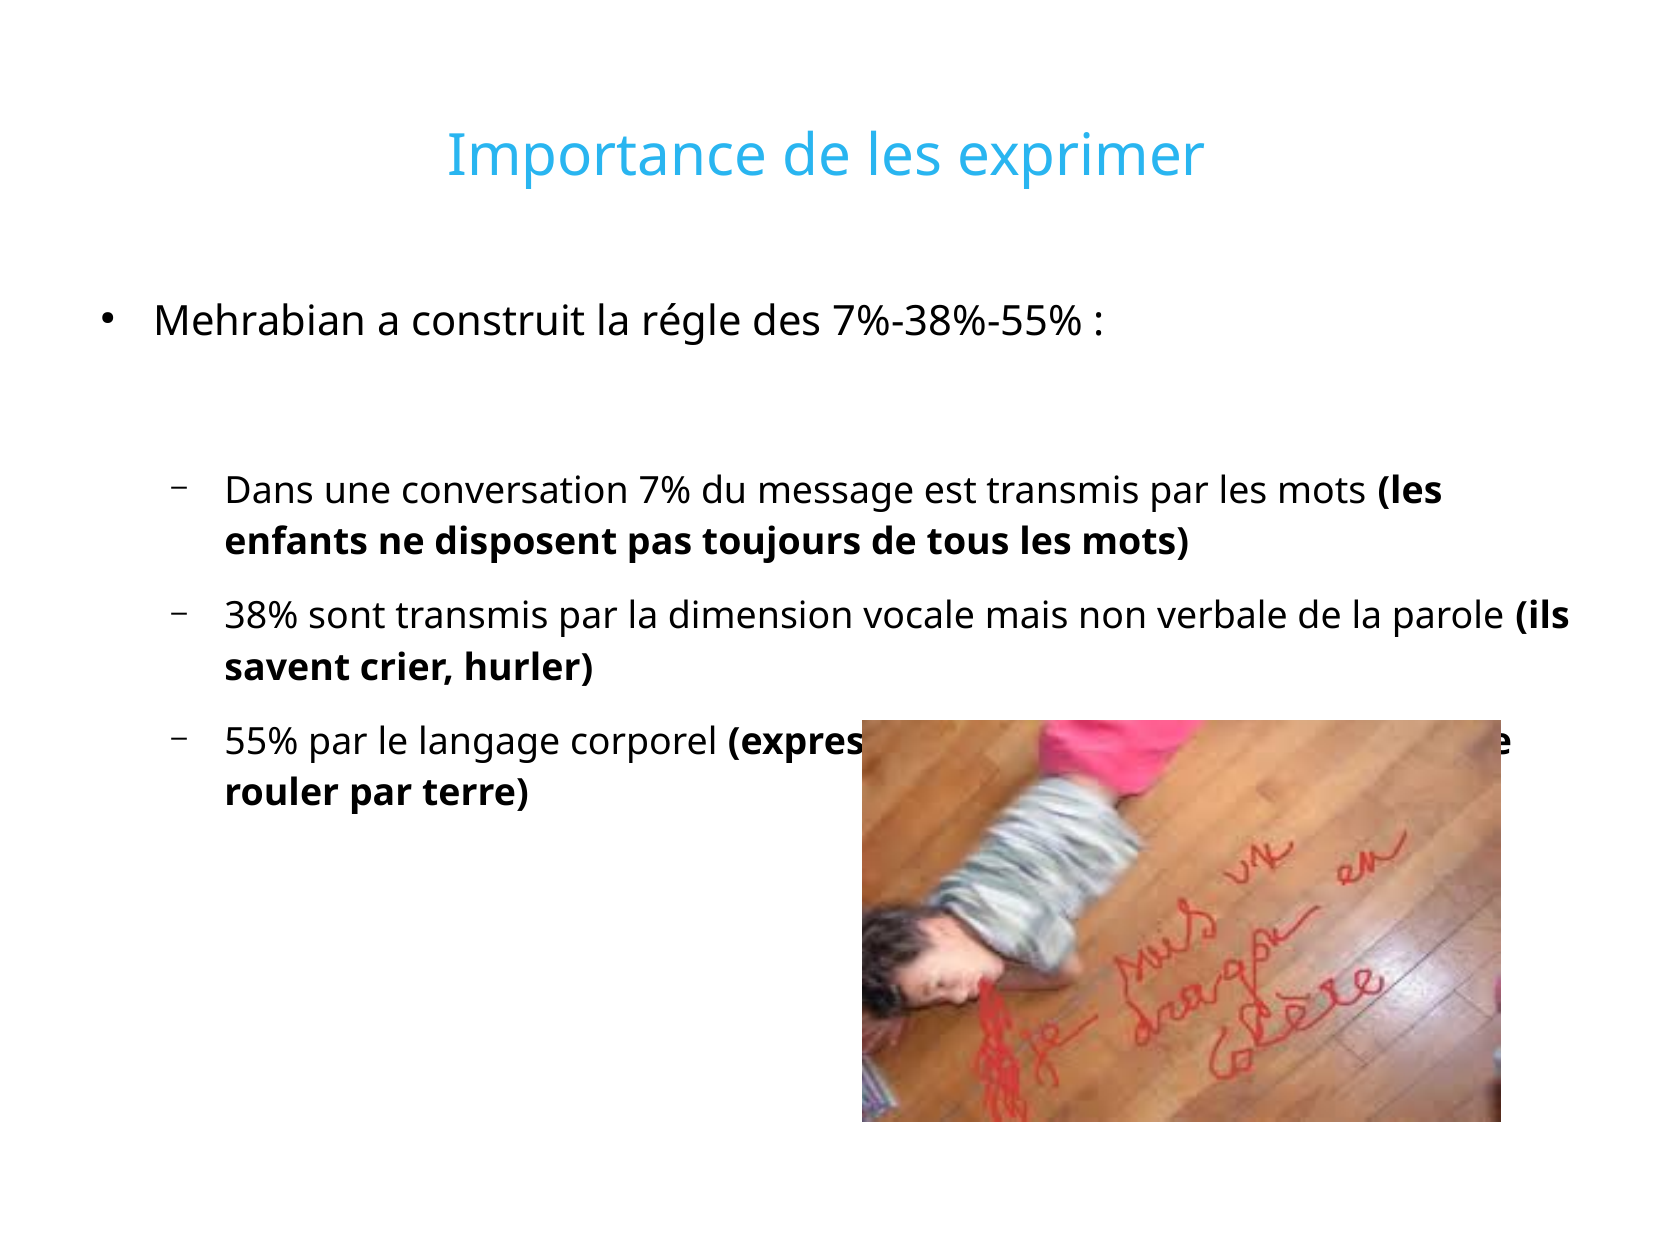

# Importance de les exprimer
Mehrabian a construit la régle des 7%-38%-55% :
Dans une conversation 7% du message est transmis par les mots (les enfants ne disposent pas toujours de tous les mots)
38% sont transmis par la dimension vocale mais non verbale de la parole (ils savent crier, hurler)
55% par le langage corporel (expressions faciales, gestes, postures : se rouler par terre)